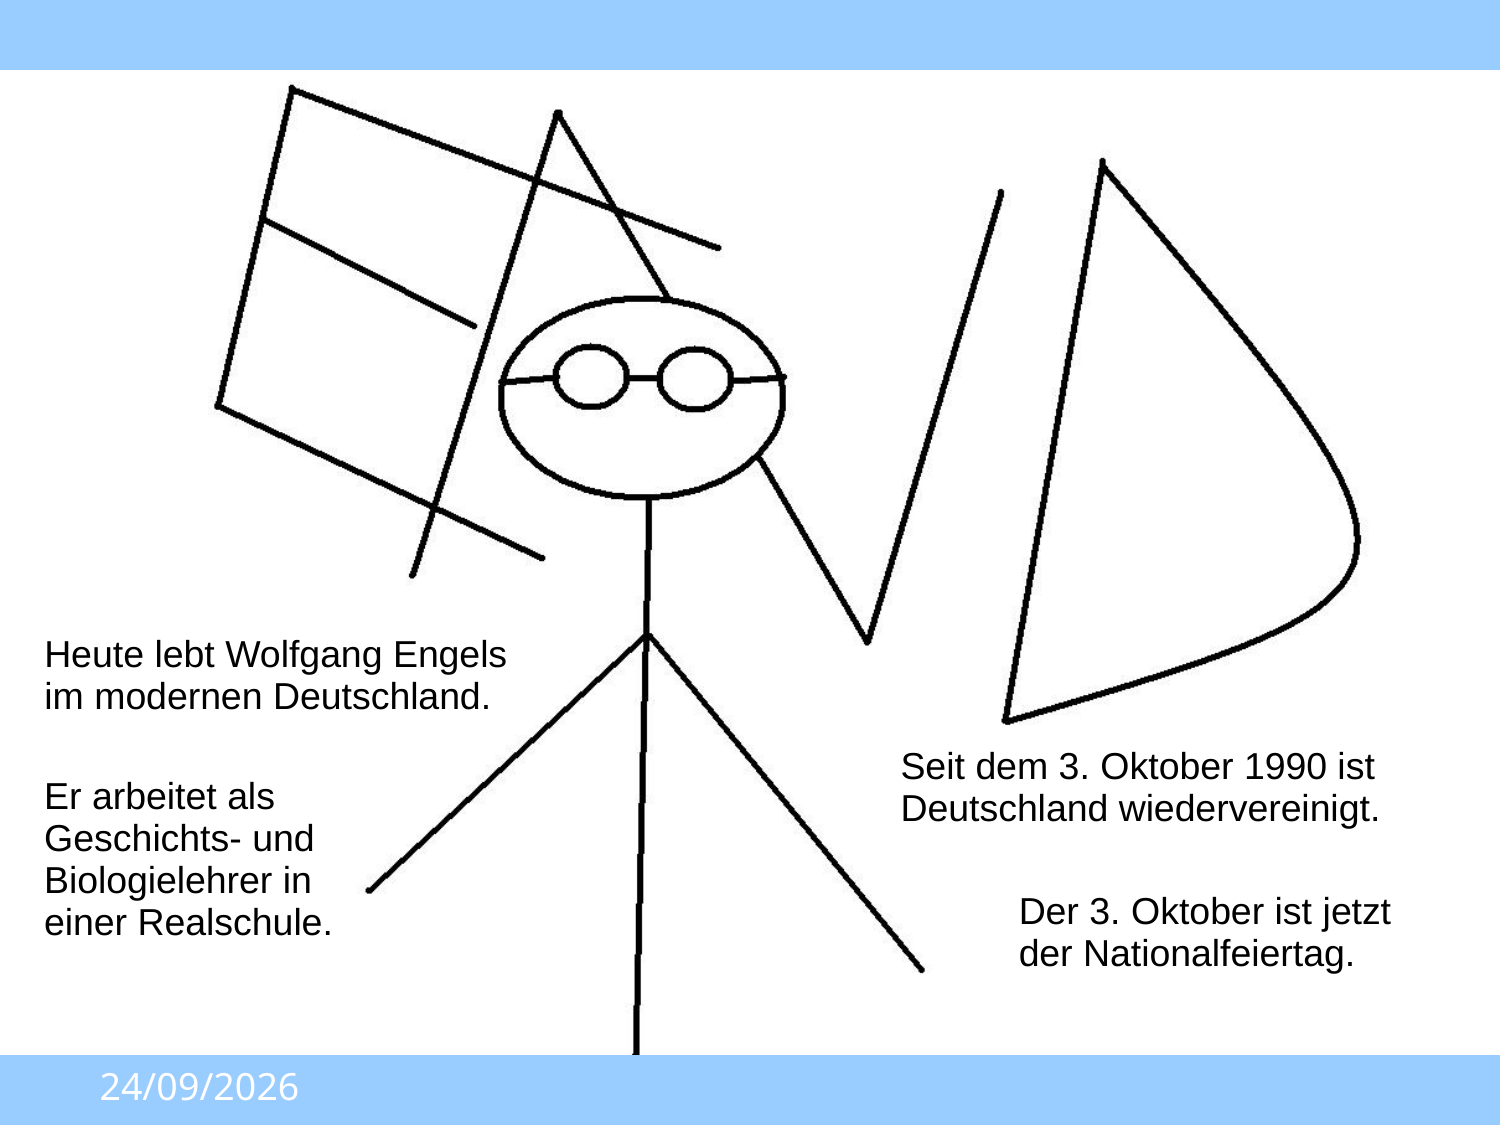

Heute lebt Wolfgang Engels
im modernen Deutschland.
Seit dem 3. Oktober 1990 ist Deutschland wiedervereinigt.
Er arbeitet als
Geschichts- und
Biologielehrer in
einer Realschule.
Der 3. Oktober ist jetzt
der Nationalfeiertag.